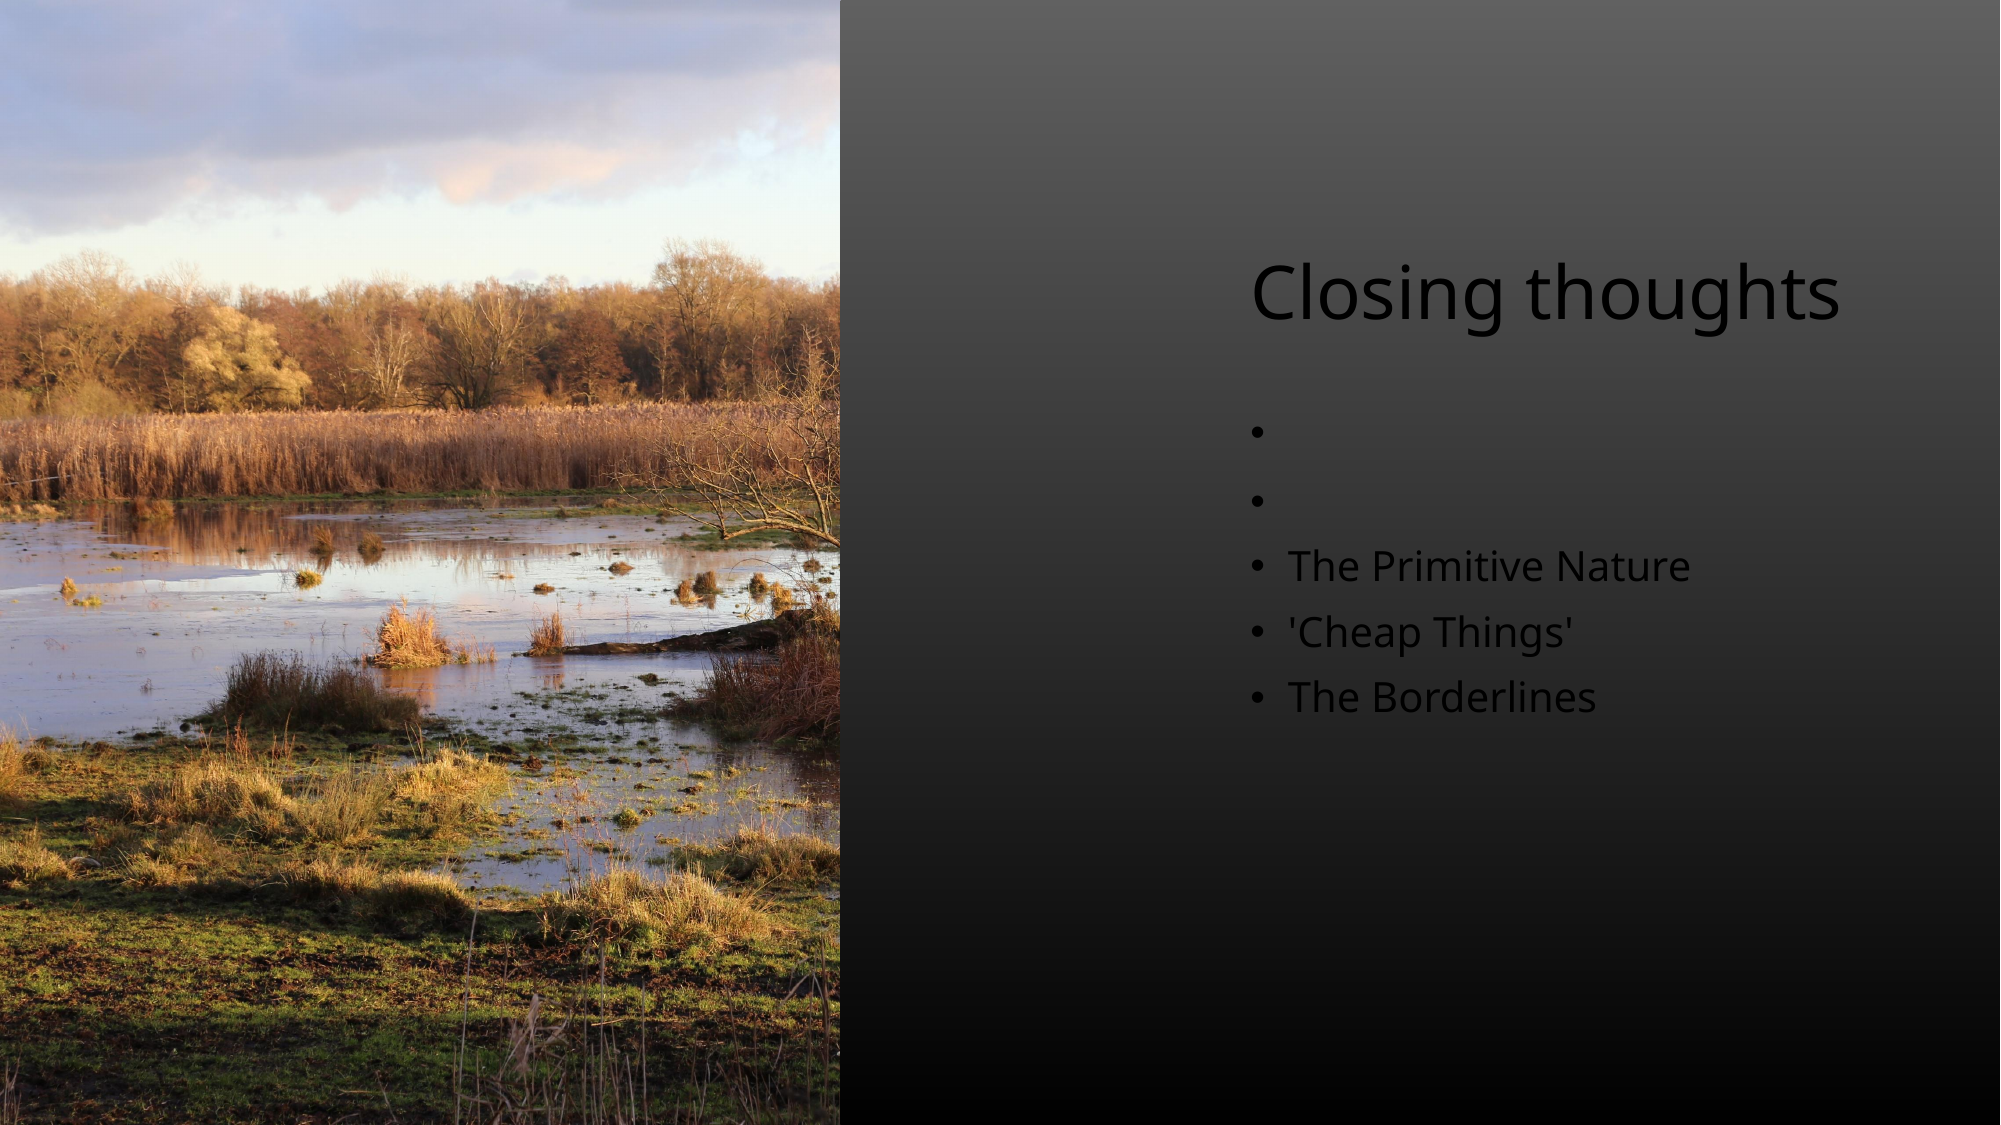

# Closing thoughts
The Primitive Nature
'Cheap Things'
The Borderlines